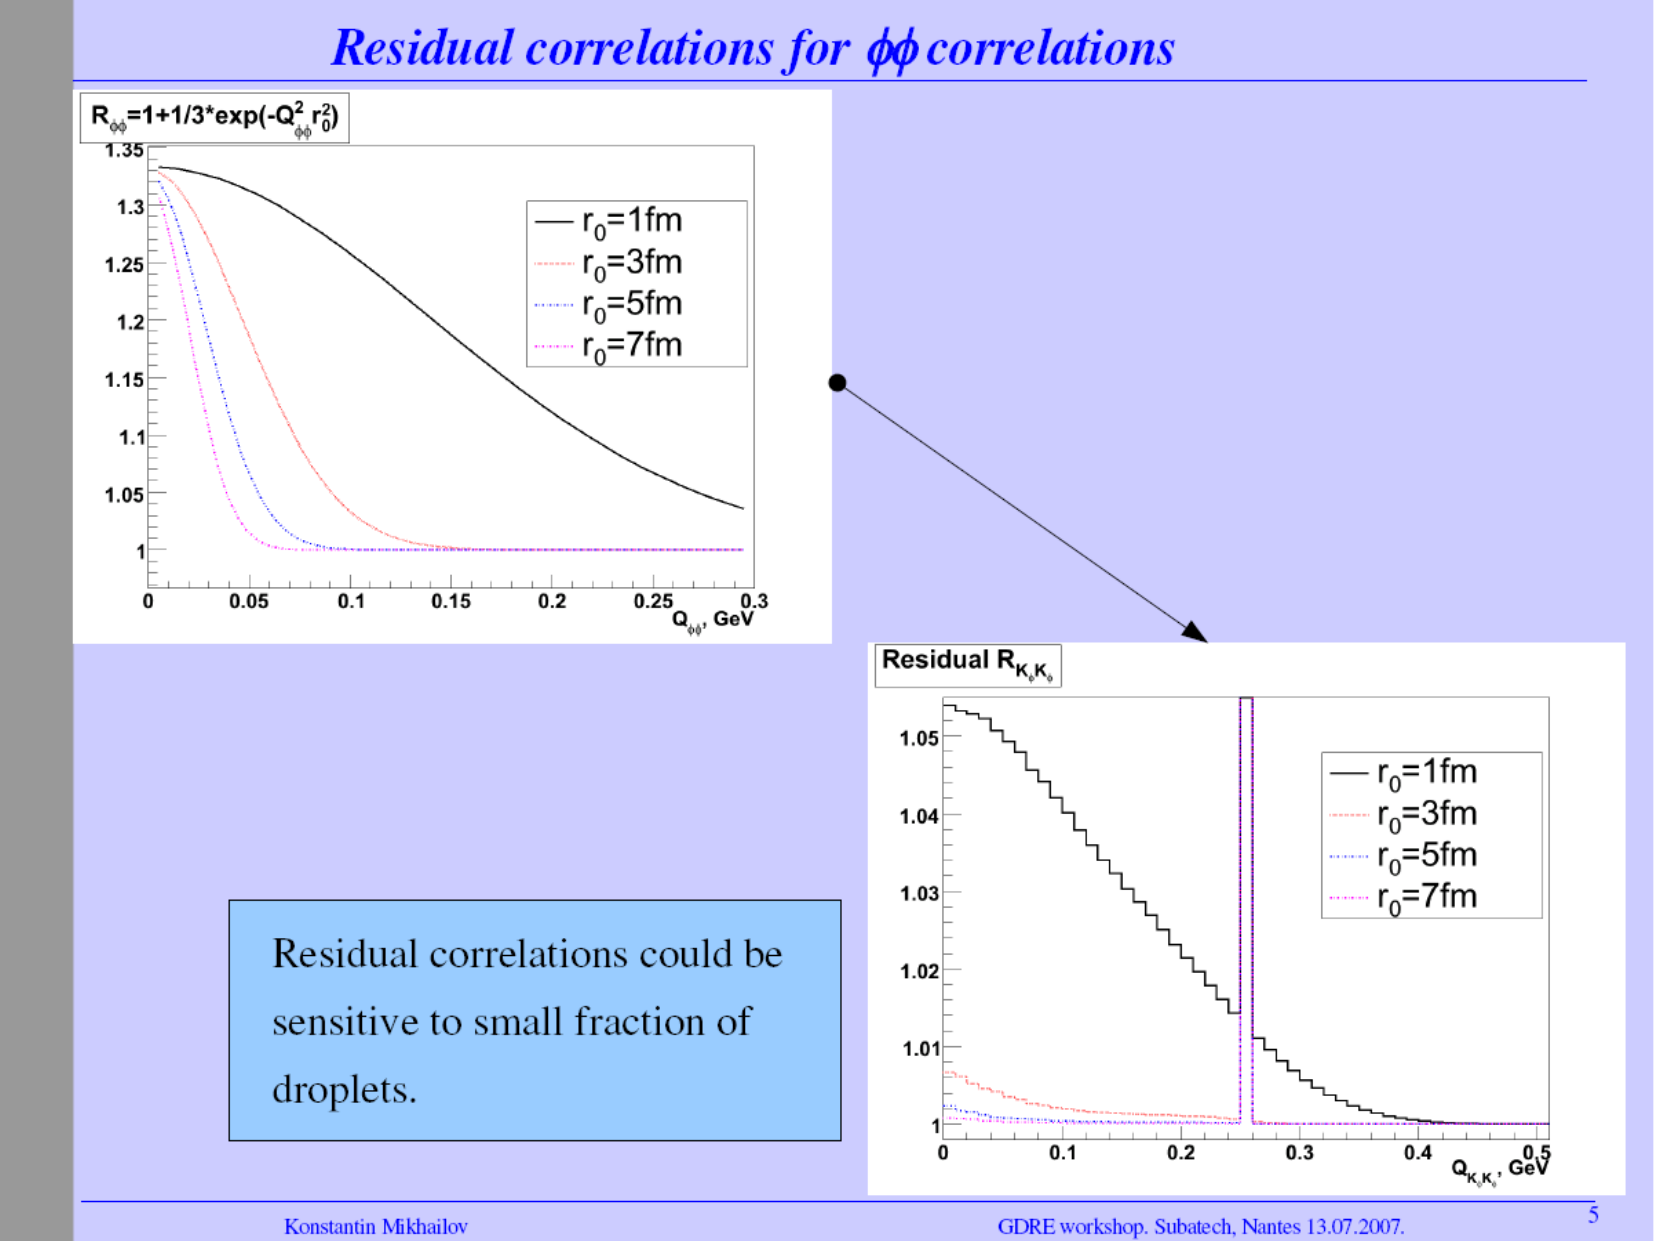

# ΦΦ residual CF in K+K-
K.Mikhaylov,A.Stavinsky ITEP STAR Meeting, Dubna 11June2008